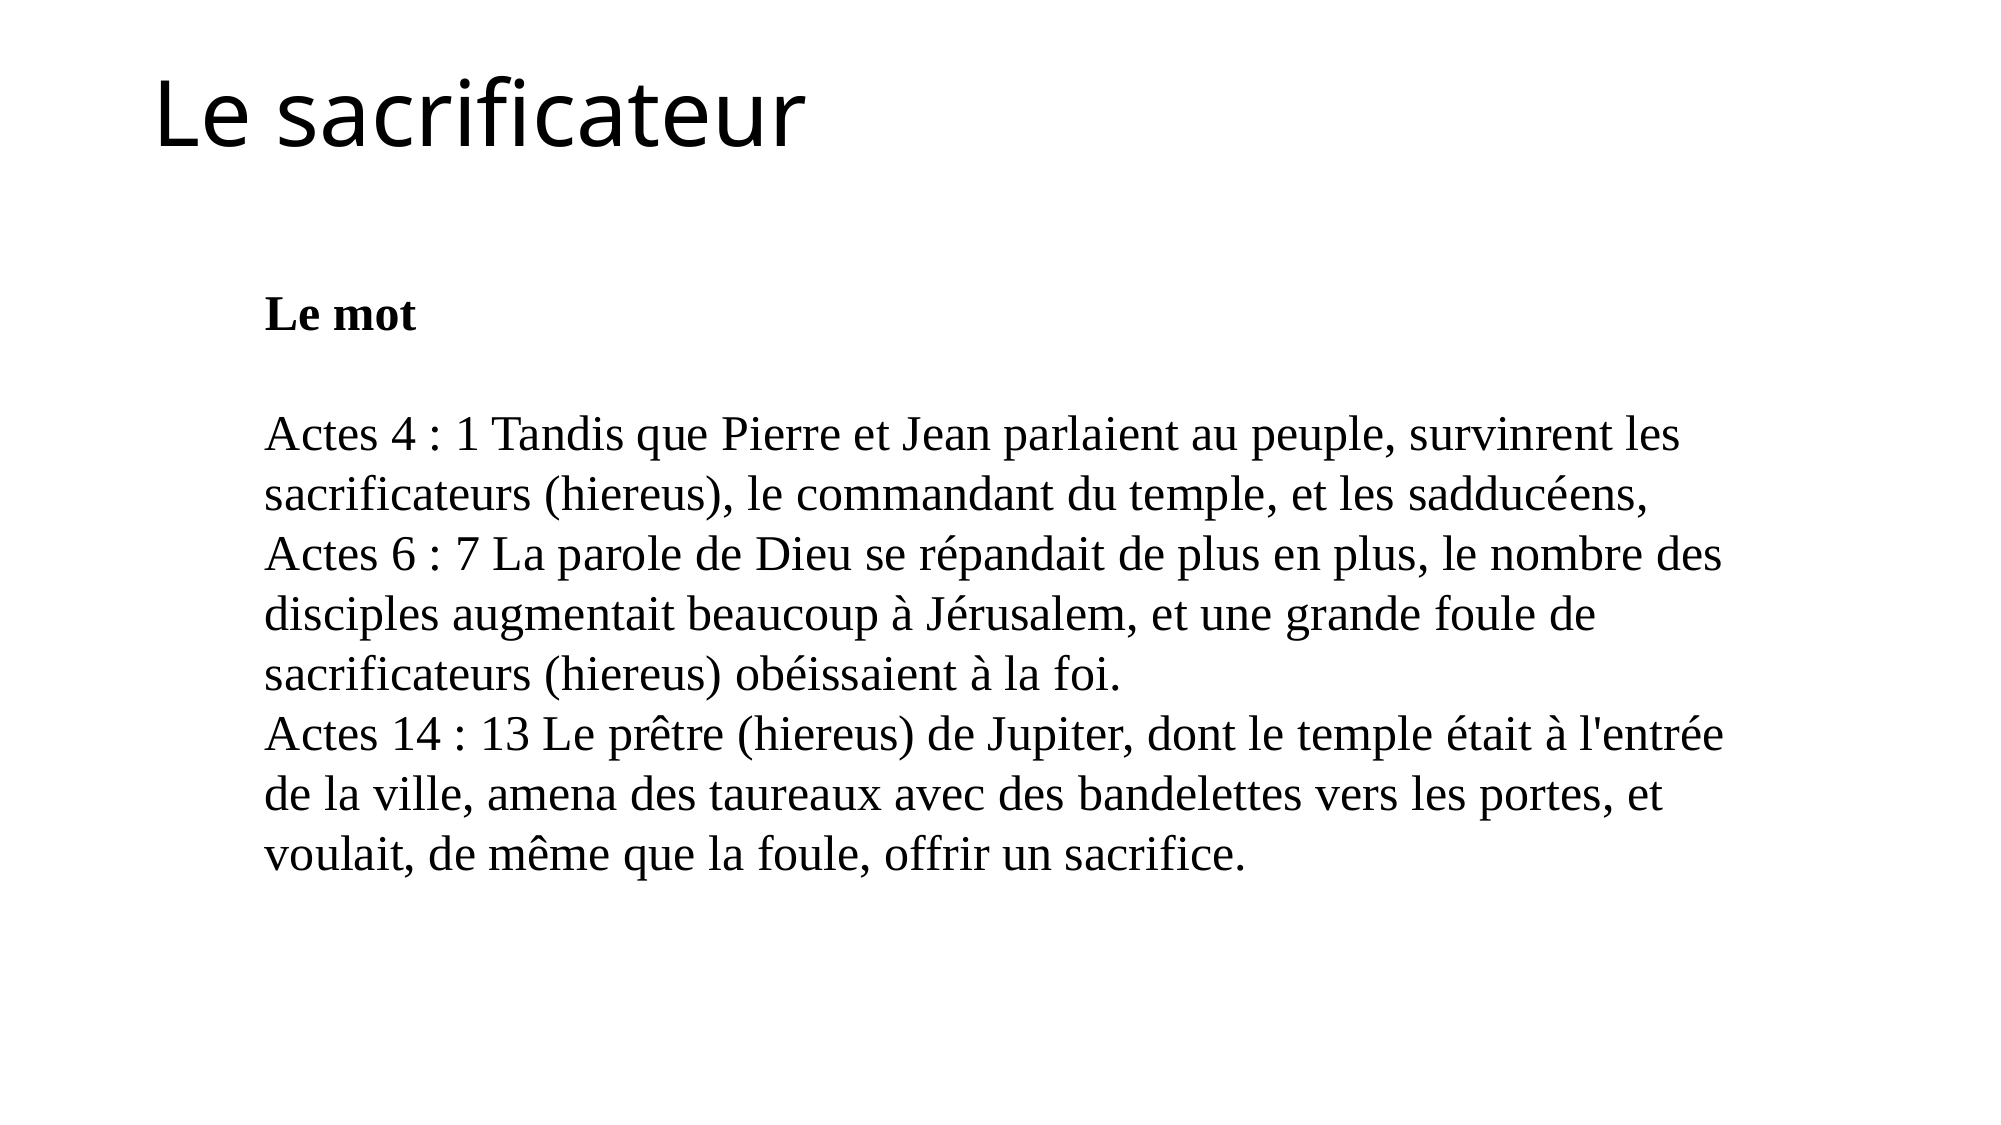

Le sacrificateur
Le mot
Actes 4 : 1 Tandis que Pierre et Jean parlaient au peuple, survinrent les sacrificateurs (hiereus), le commandant du temple, et les sadducéens,
Actes 6 : 7 La parole de Dieu se répandait de plus en plus, le nombre des disciples augmentait beaucoup à Jérusalem, et une grande foule de sacrificateurs (hiereus) obéissaient à la foi.
Actes 14 : 13 Le prêtre (hiereus) de Jupiter, dont le temple était à l'entrée de la ville, amena des taureaux avec des bandelettes vers les portes, et voulait, de même que la foule, offrir un sacrifice.